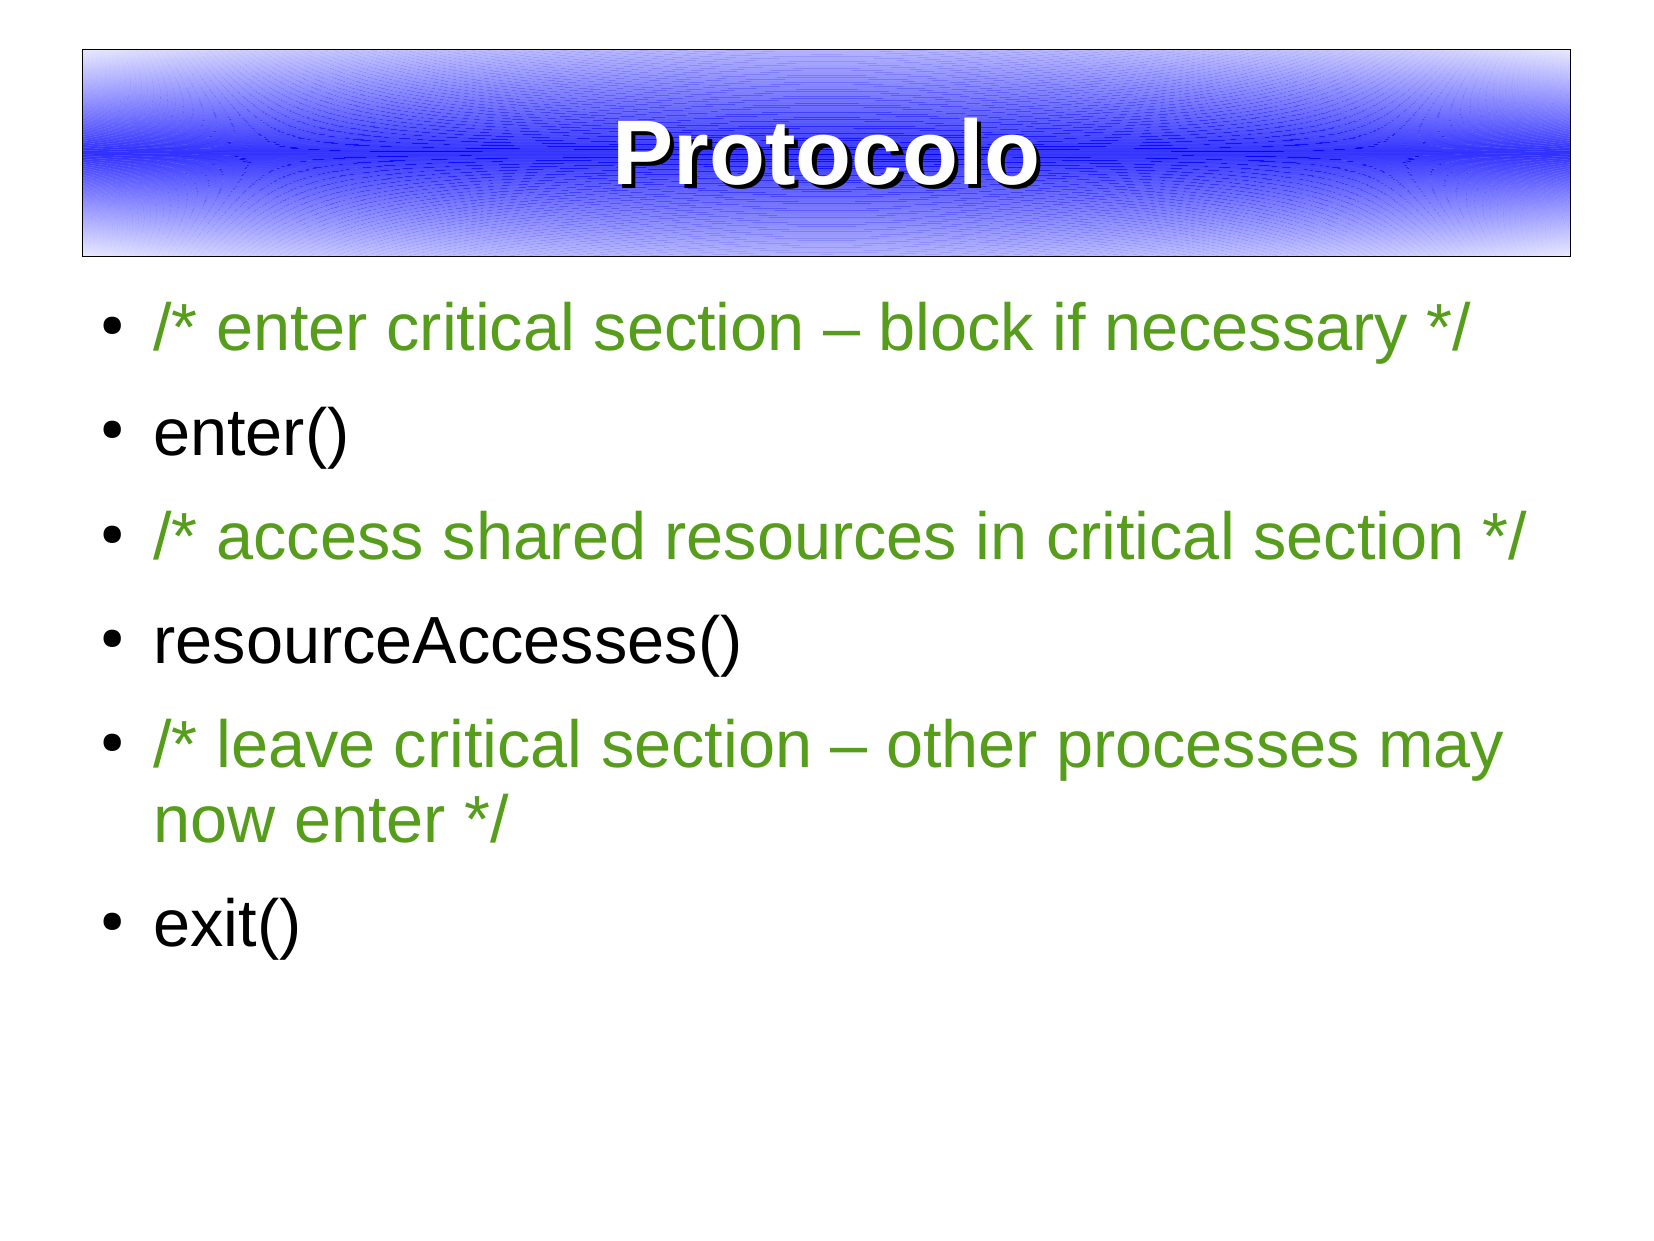

# Protocolo
/* enter critical section – block if necessary */
enter()
/* access shared resources in critical section */
resourceAccesses()
/* leave critical section – other processes may now enter */
exit()